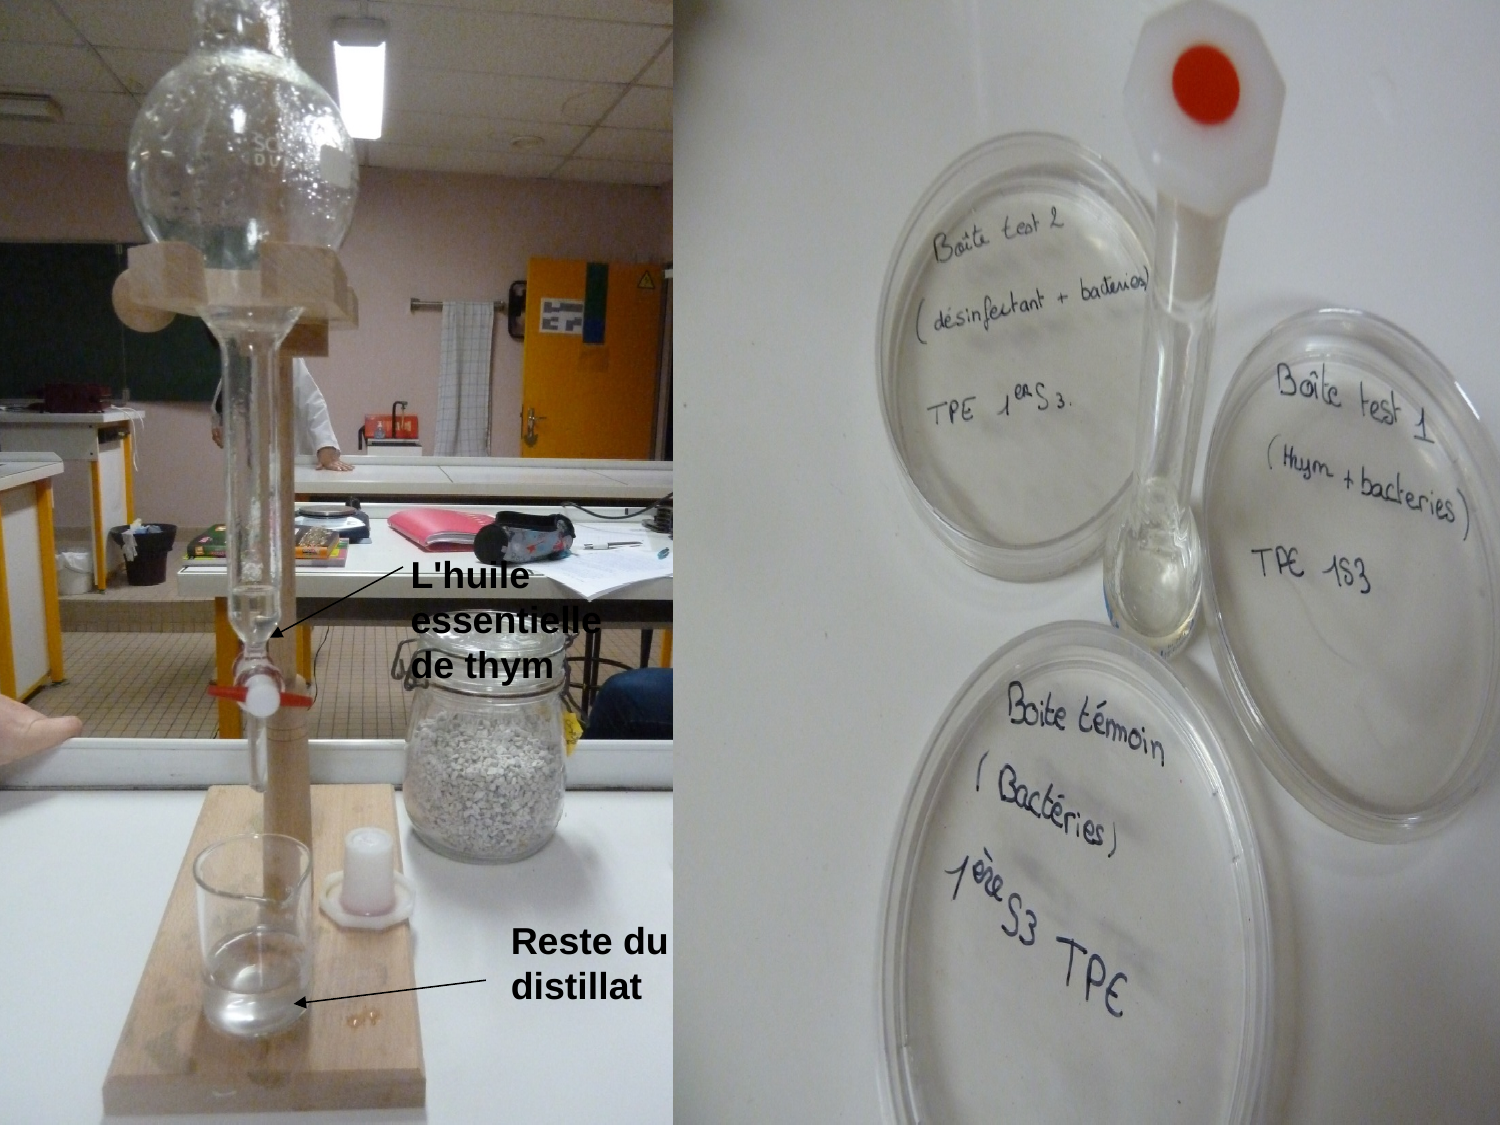

L'huile essentielle de thym
Reste du distillat